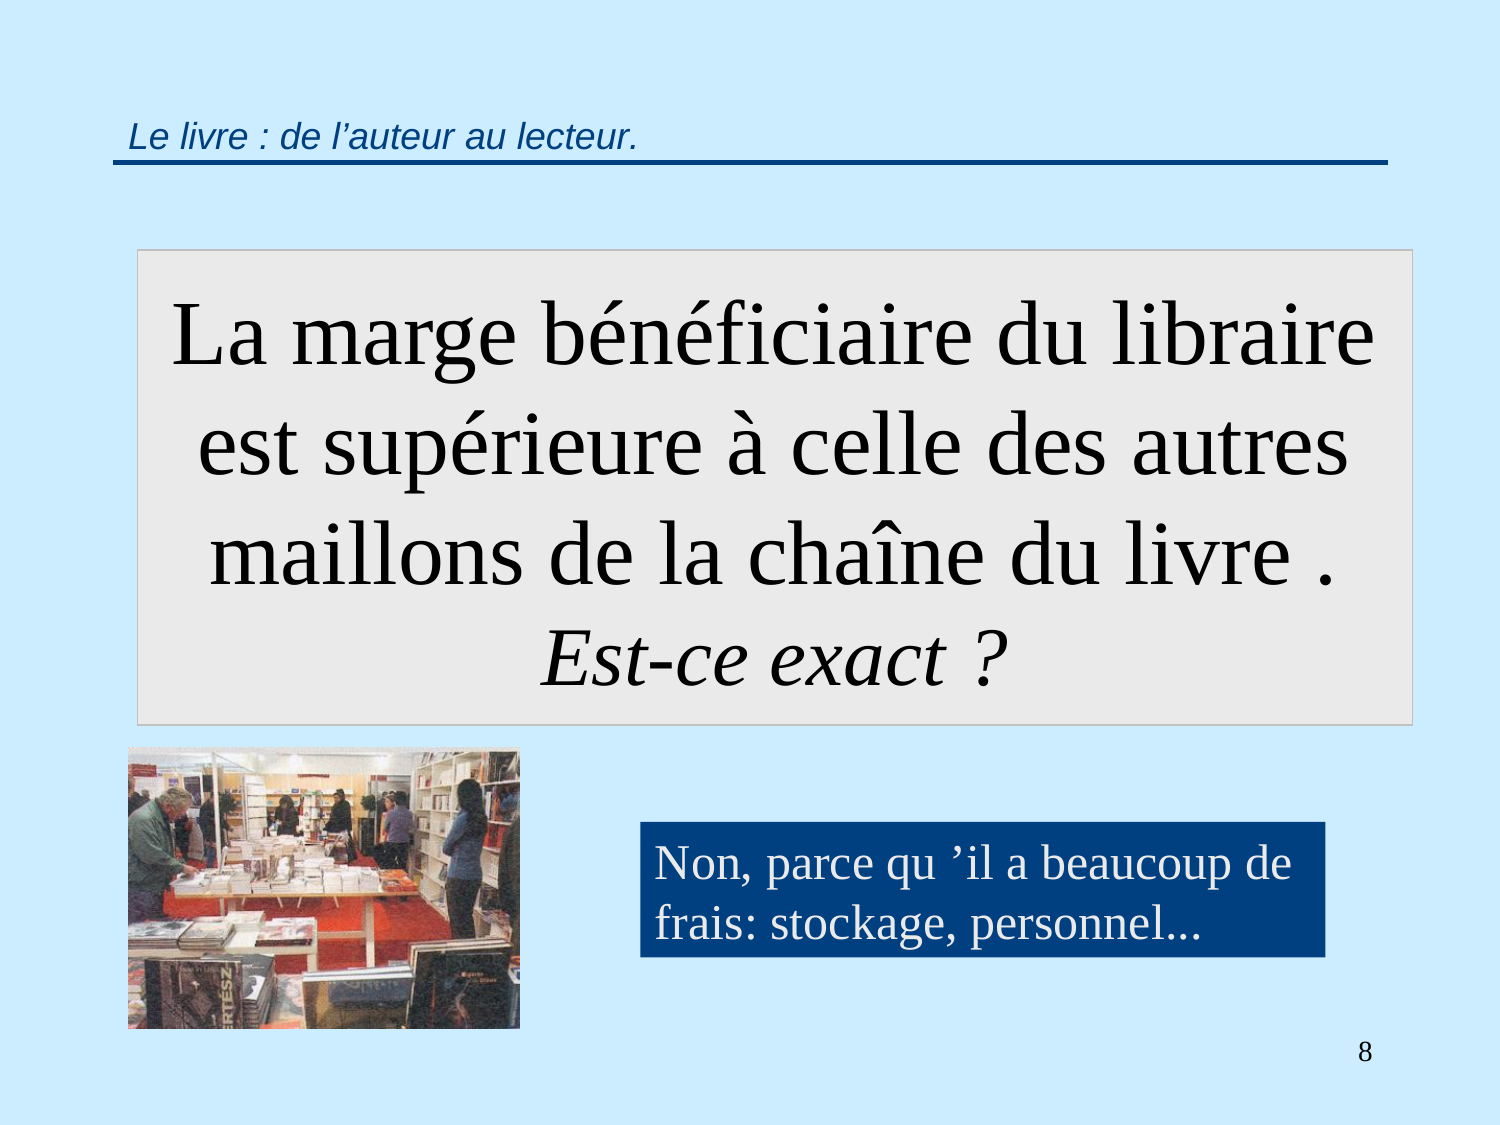

Le livre : de l’auteur au lecteur.
# La marge bénéficiaire du libraire est supérieure à celle des autres maillons de la chaîne du livre . Est-ce exact ?
Non, parce qu ’il a beaucoup de frais: stockage, personnel...
8